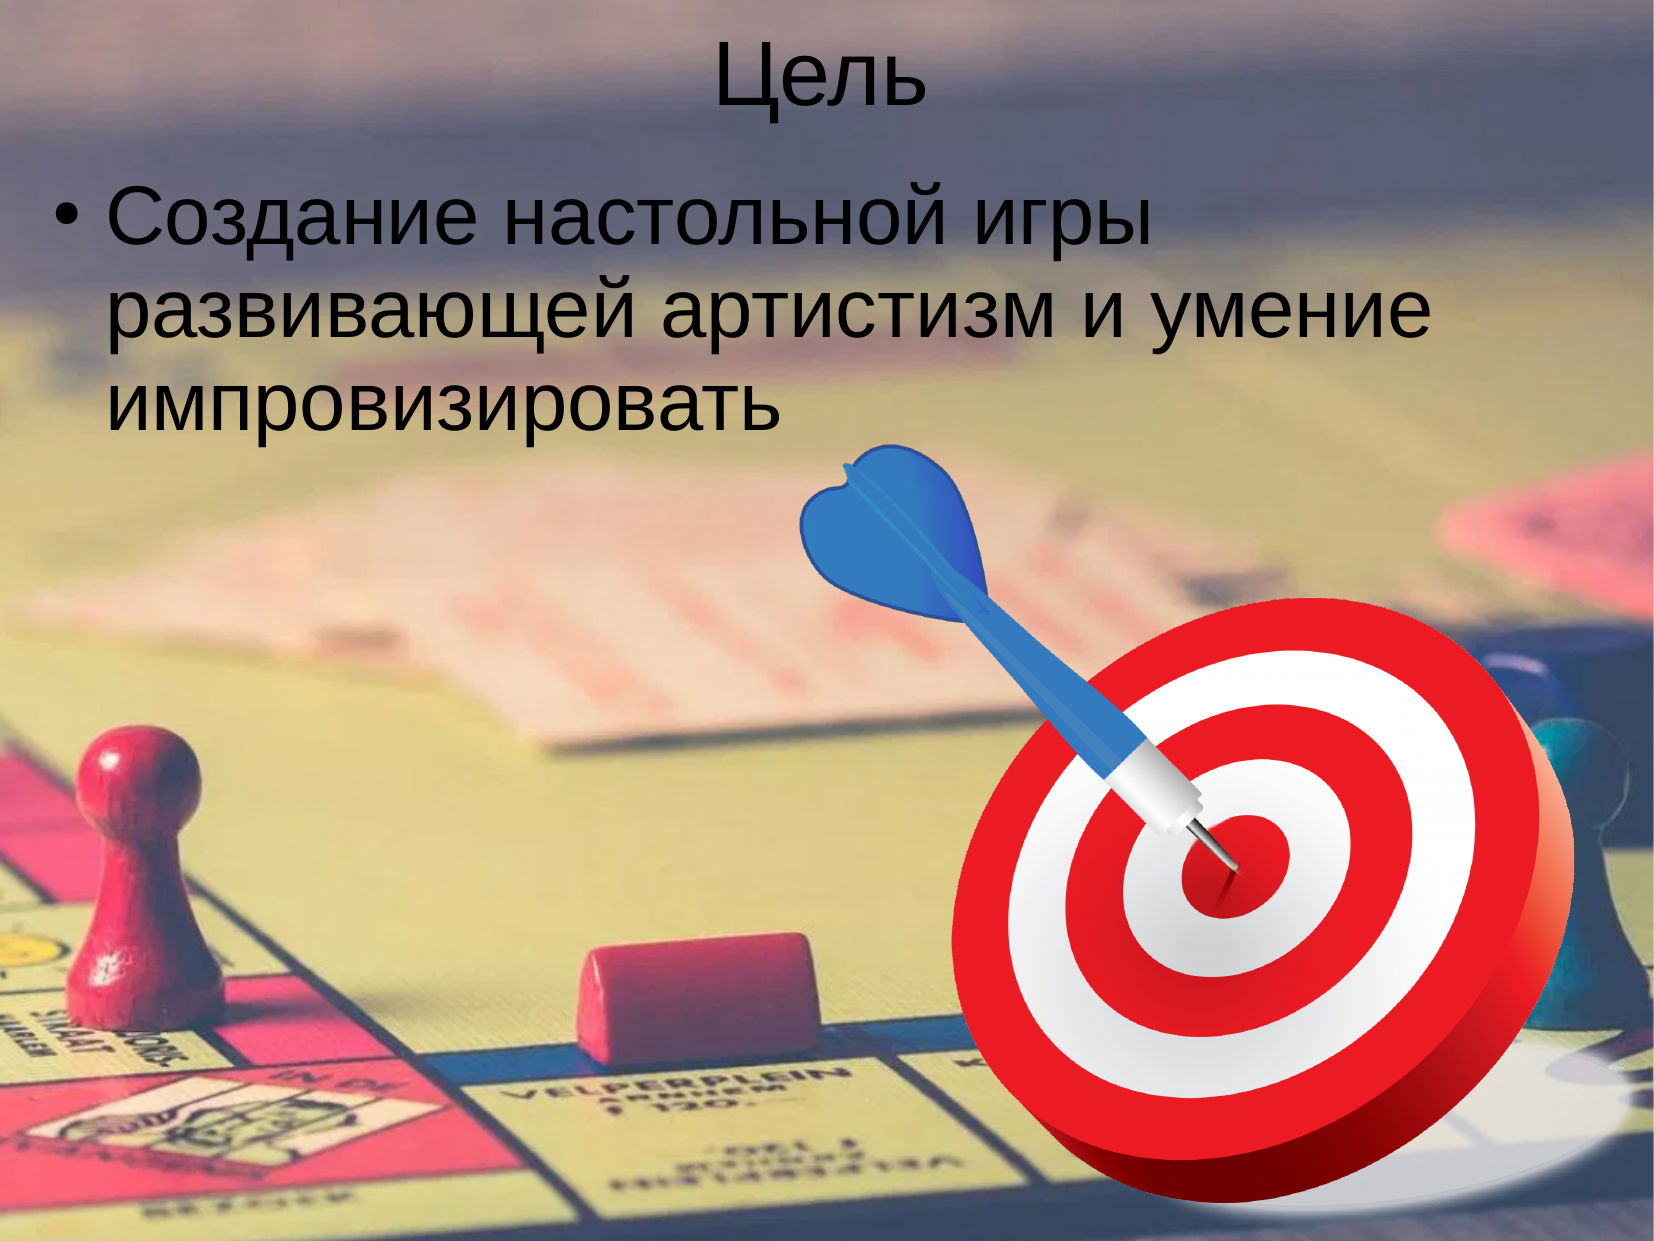

# Цель
Создание настольной игры развивающей артистизм и умение импровизировать